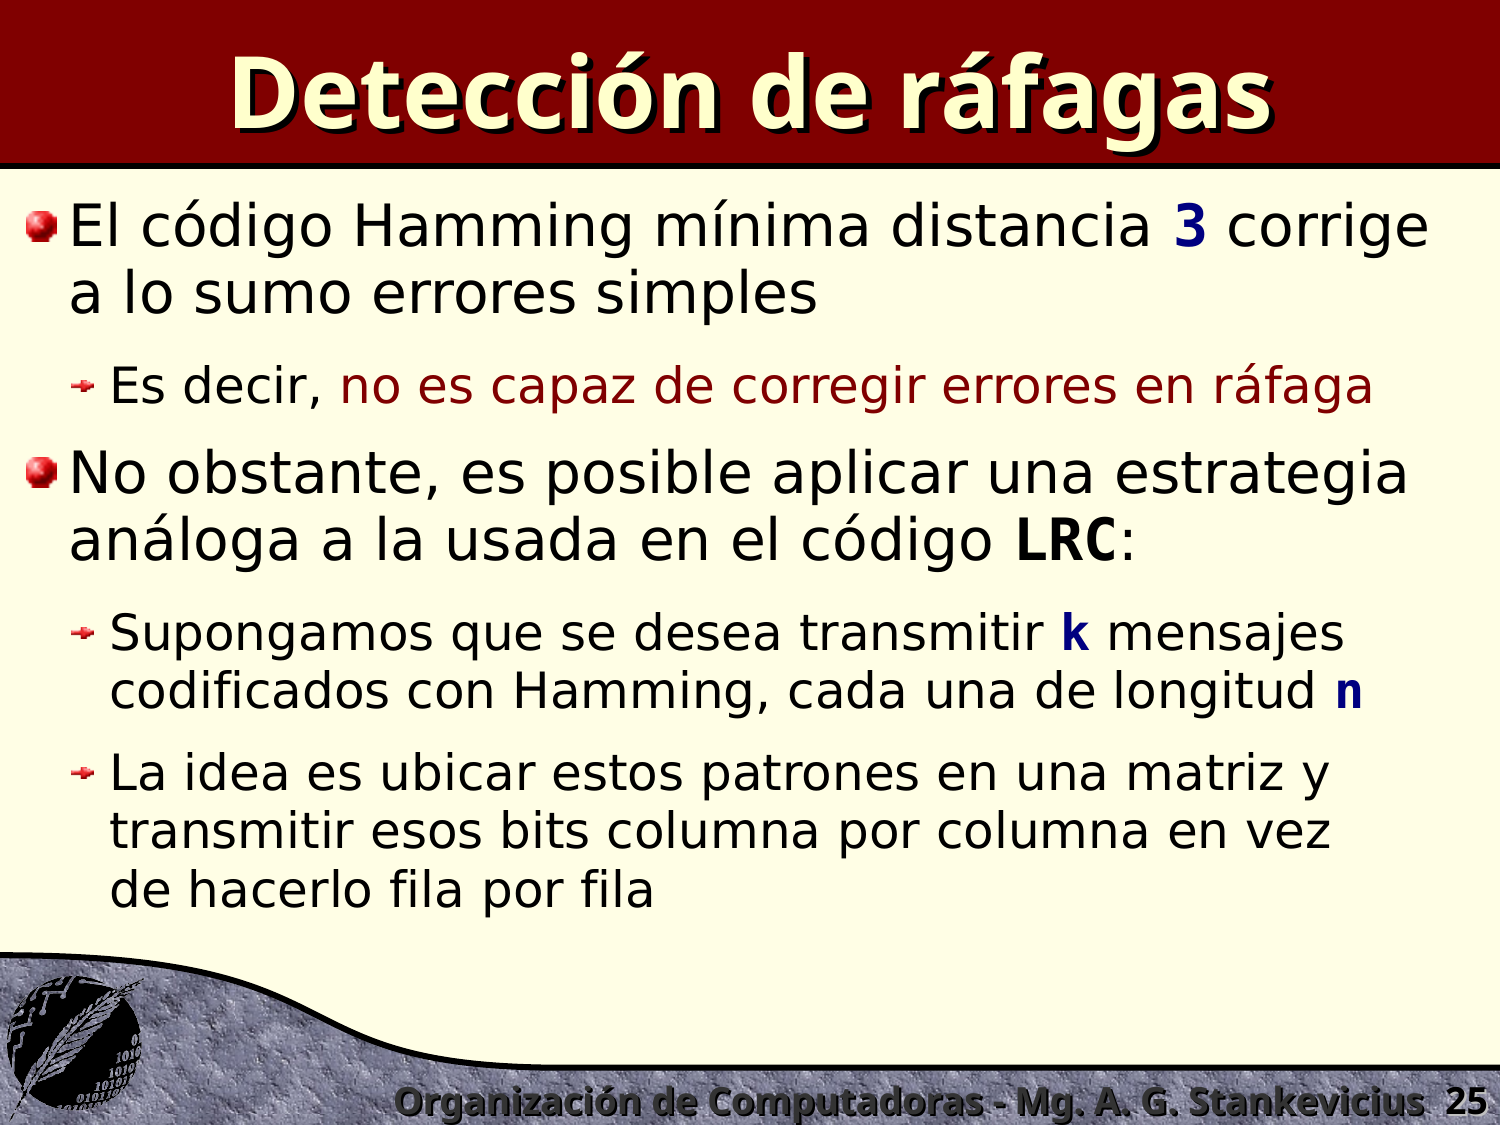

# Detección de ráfagas
El código Hamming mínima distancia 3 corrige
a lo sumo errores simples
Es decir, no es capaz de corregir errores en ráfaga
No obstante, es posible aplicar una estrategia análoga a la usada en el código LRC:
Supongamos que se desea transmitir k mensajes codificados con Hamming, cada una de longitud n
La idea es ubicar estos patrones en una matriz y transmitir esos bits columna por columna en vez
de hacerlo fila por fila
25